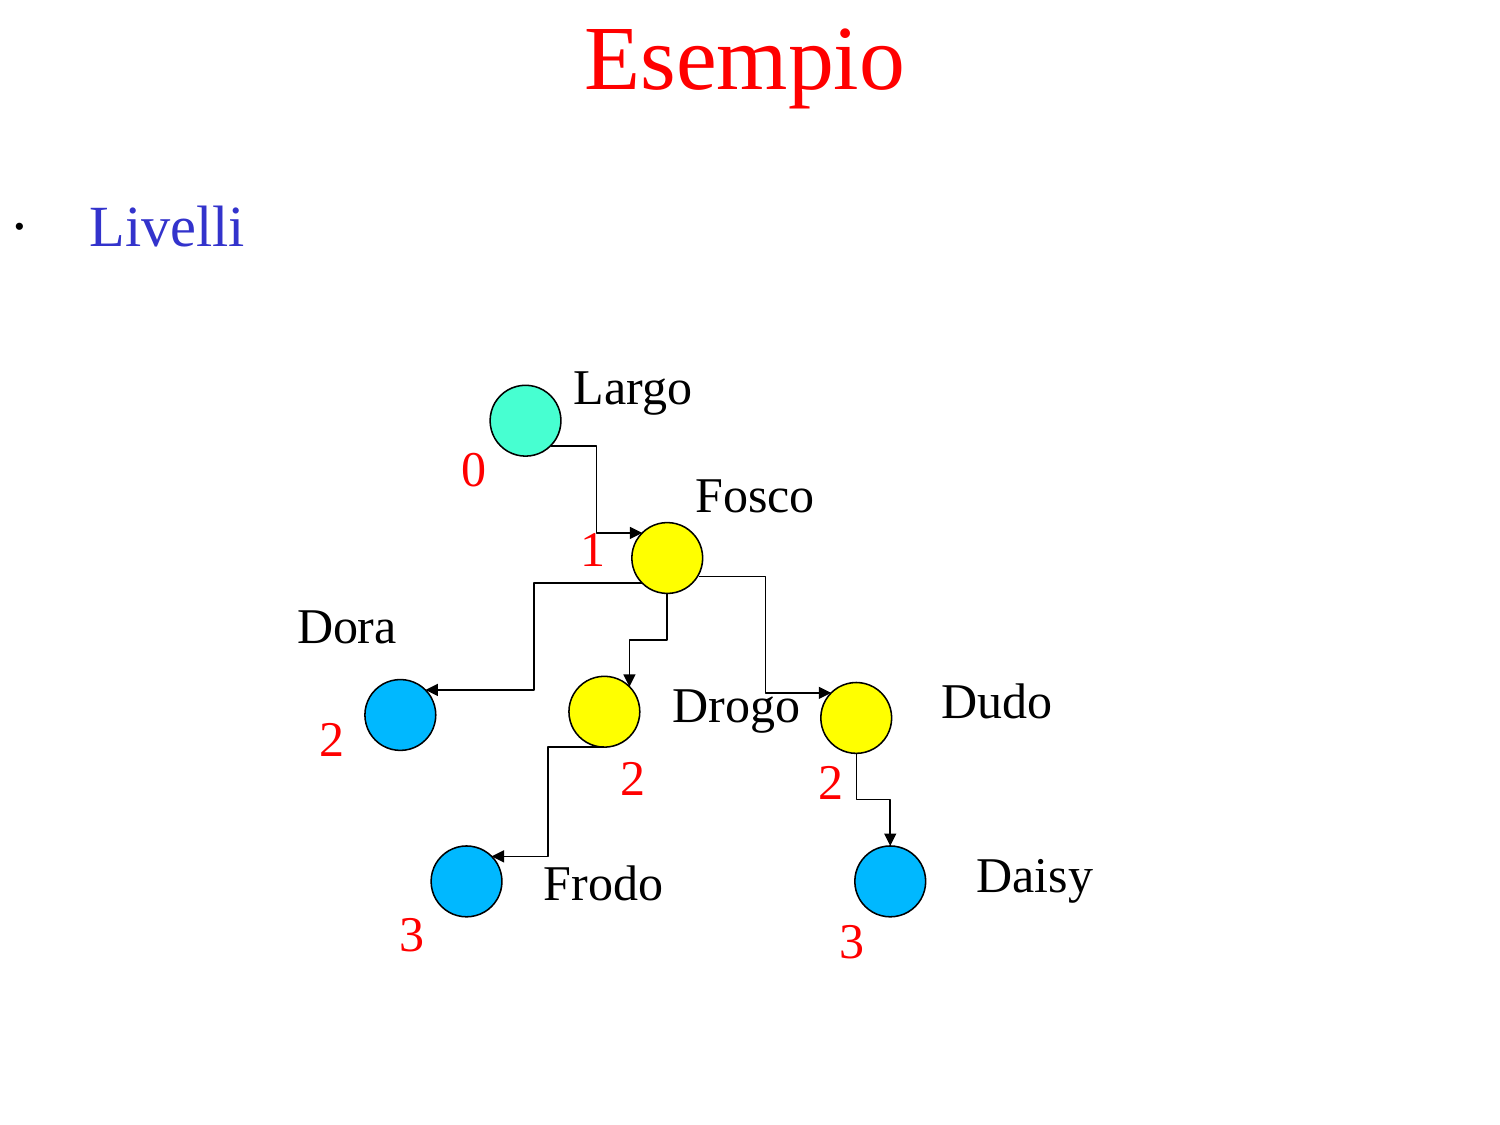

# Esempio
Livelli
Largo
0
Fosco
1
Dora
Dudo
Drogo
2
2
2
Daisy
Frodo
3
3